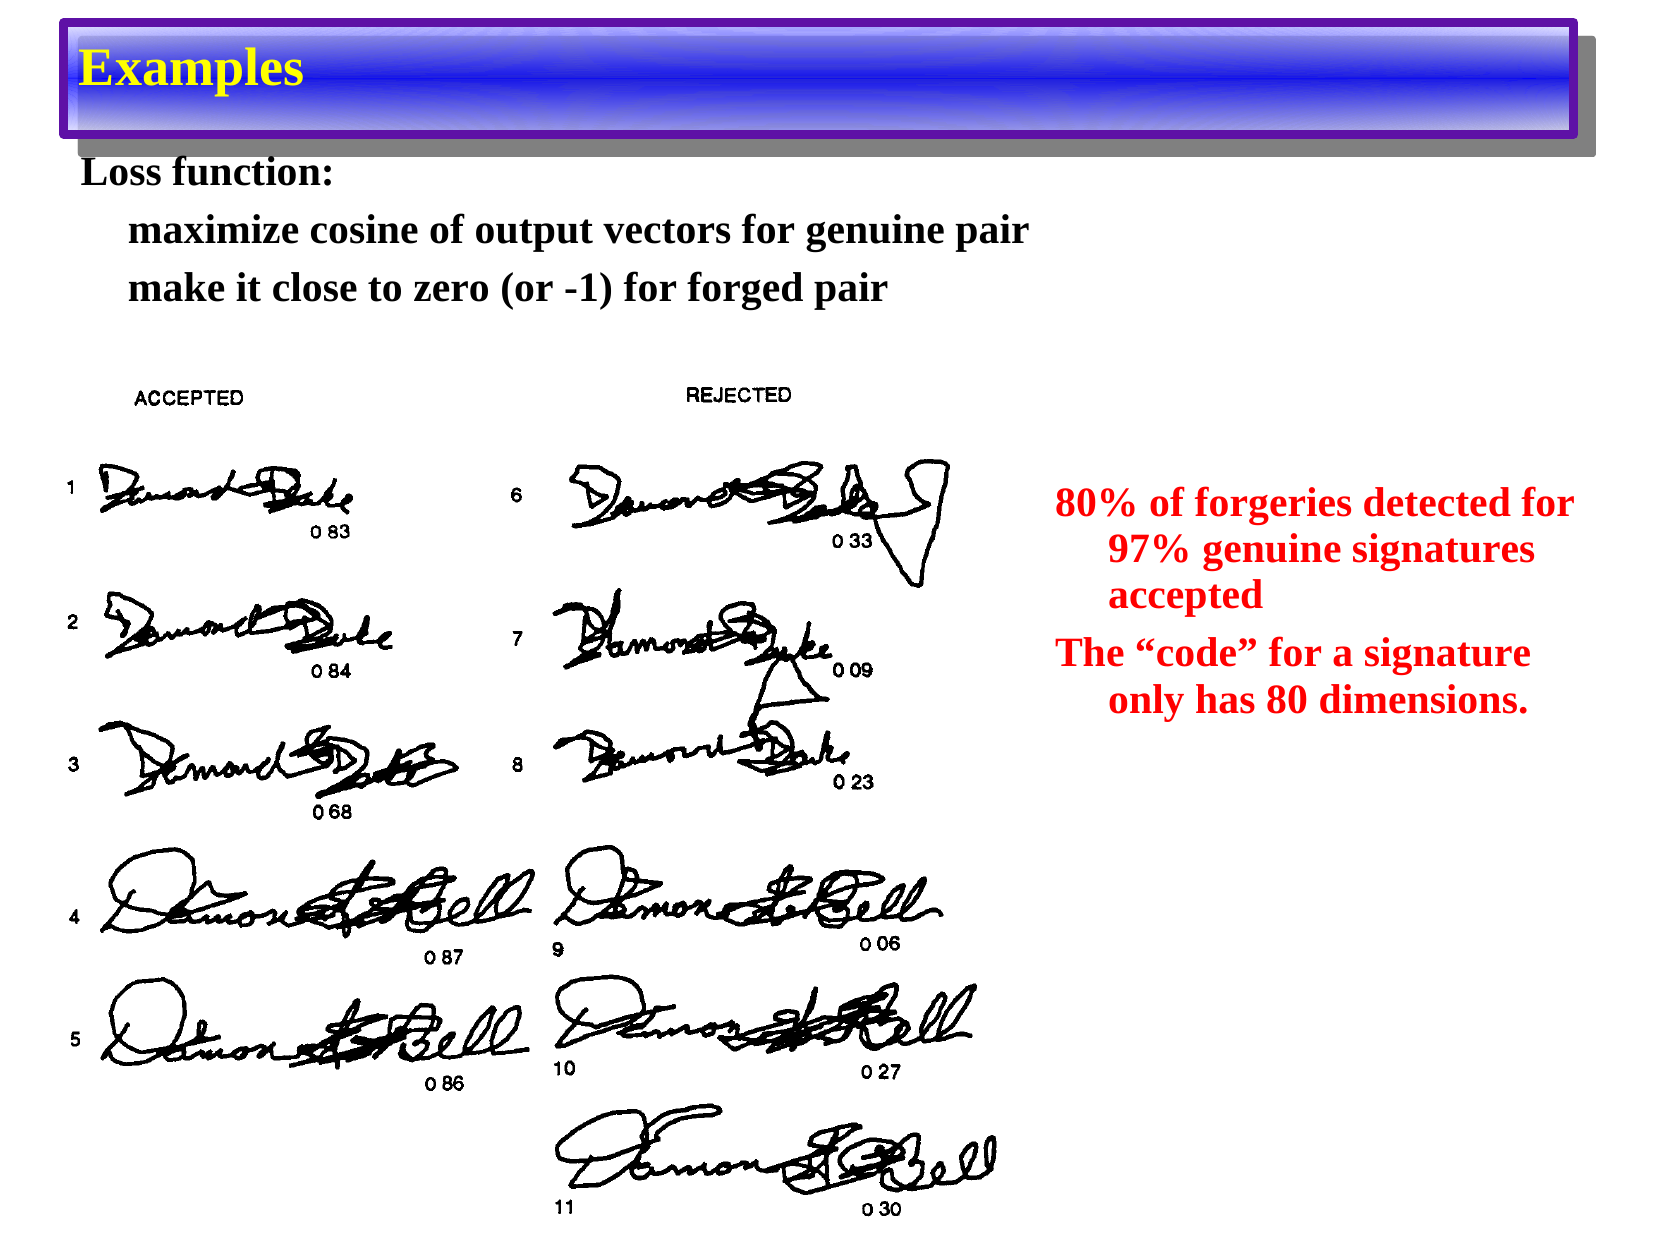

Examples
Loss function:
maximize cosine of output vectors for genuine pair
make it close to zero (or -1) for forged pair
80% of forgeries detected for 97% genuine signatures accepted
The “code” for a signature only has 80 dimensions.